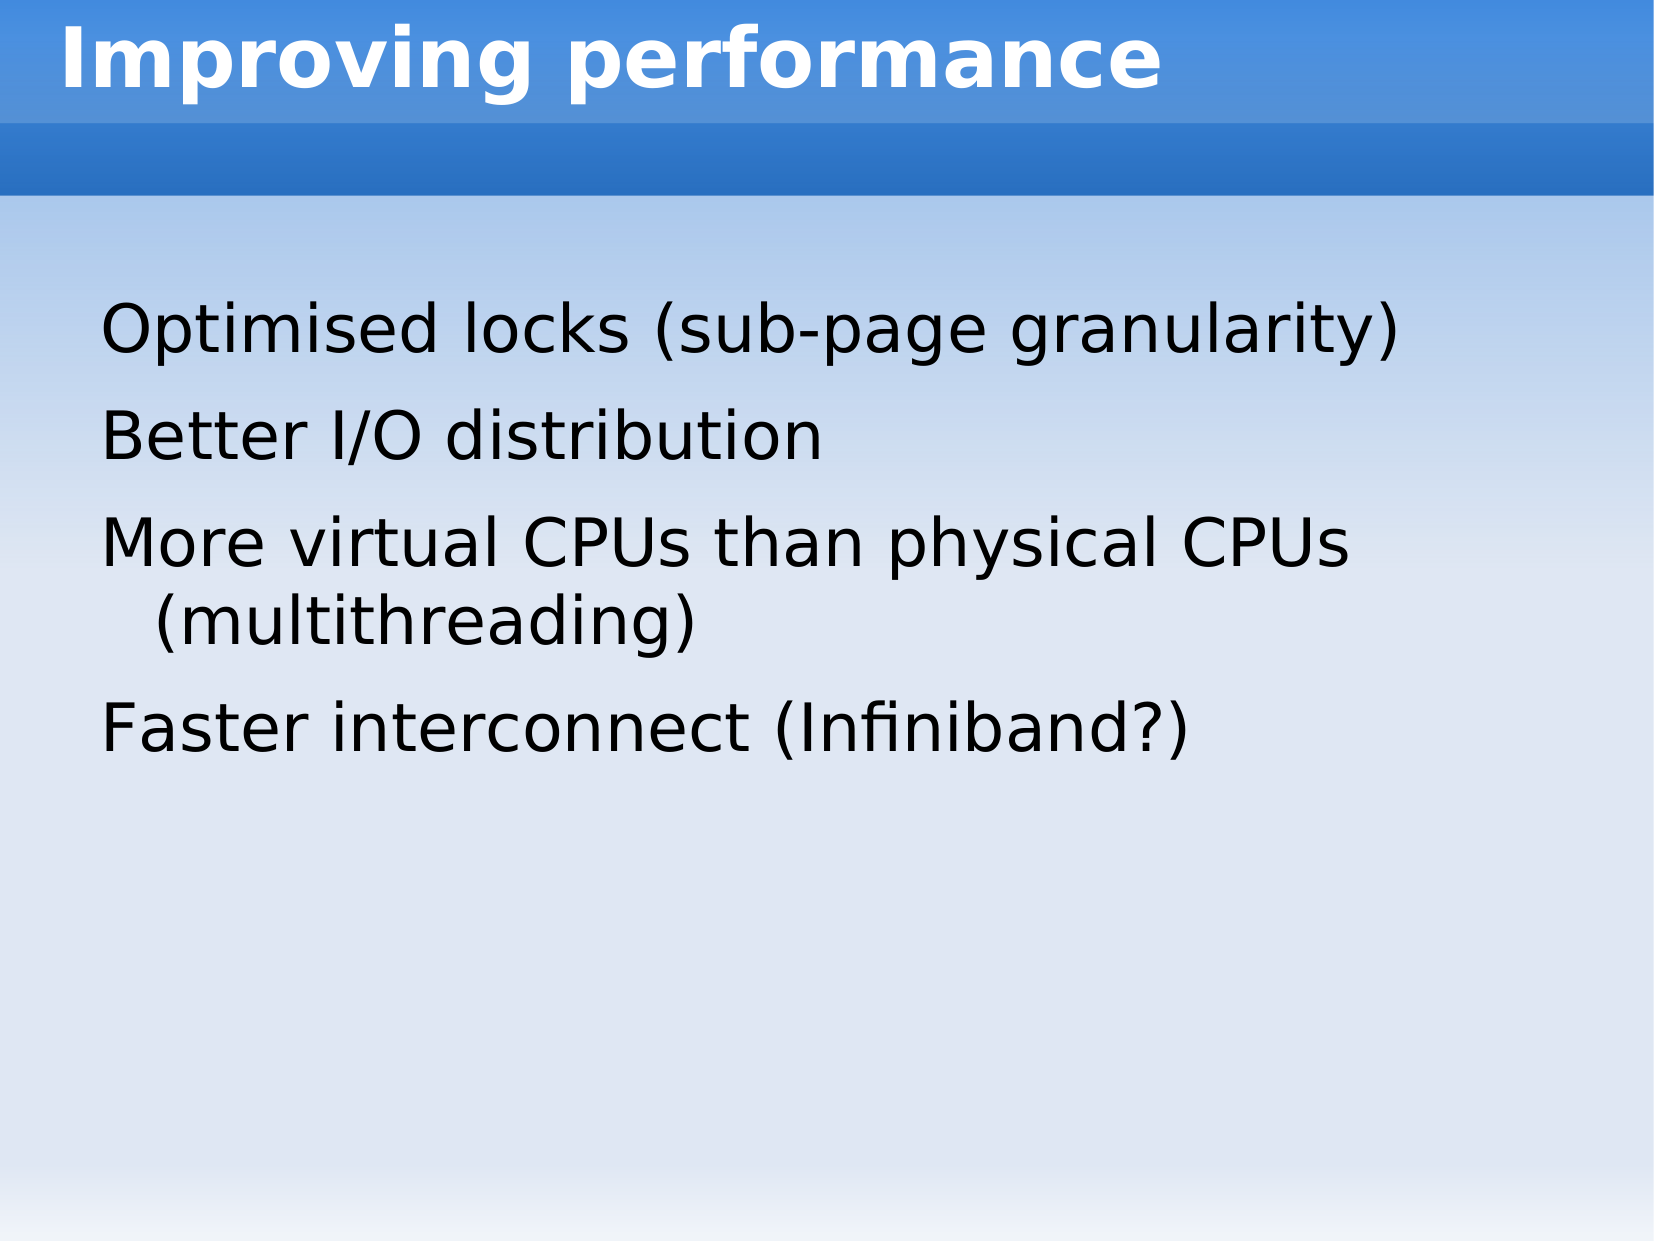

# Improving performance
Optimised locks (sub-page granularity)
Better I/O distribution
More virtual CPUs than physical CPUs (multithreading)
Faster interconnect (Infiniband?)